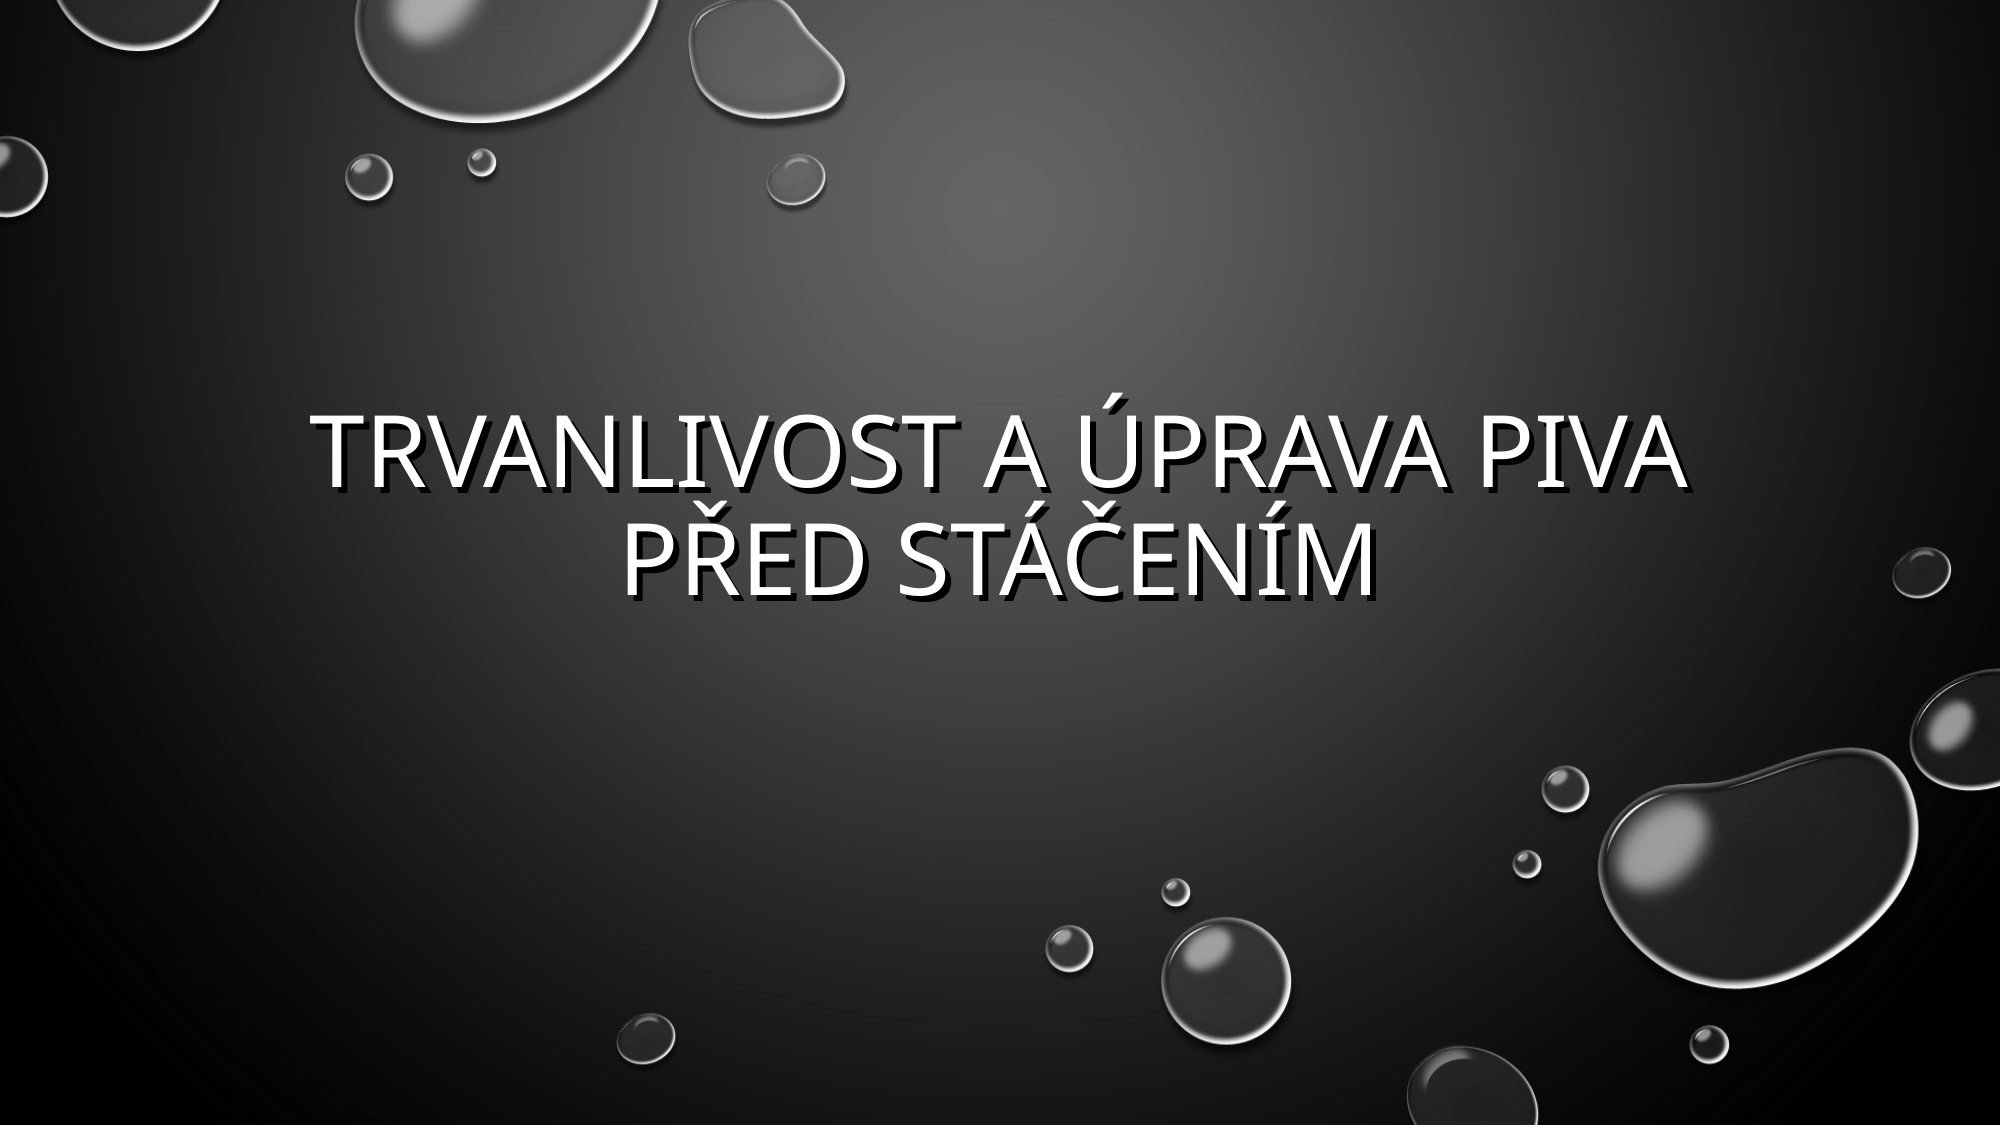

# Trvanlivost a úprava piva před stáčením